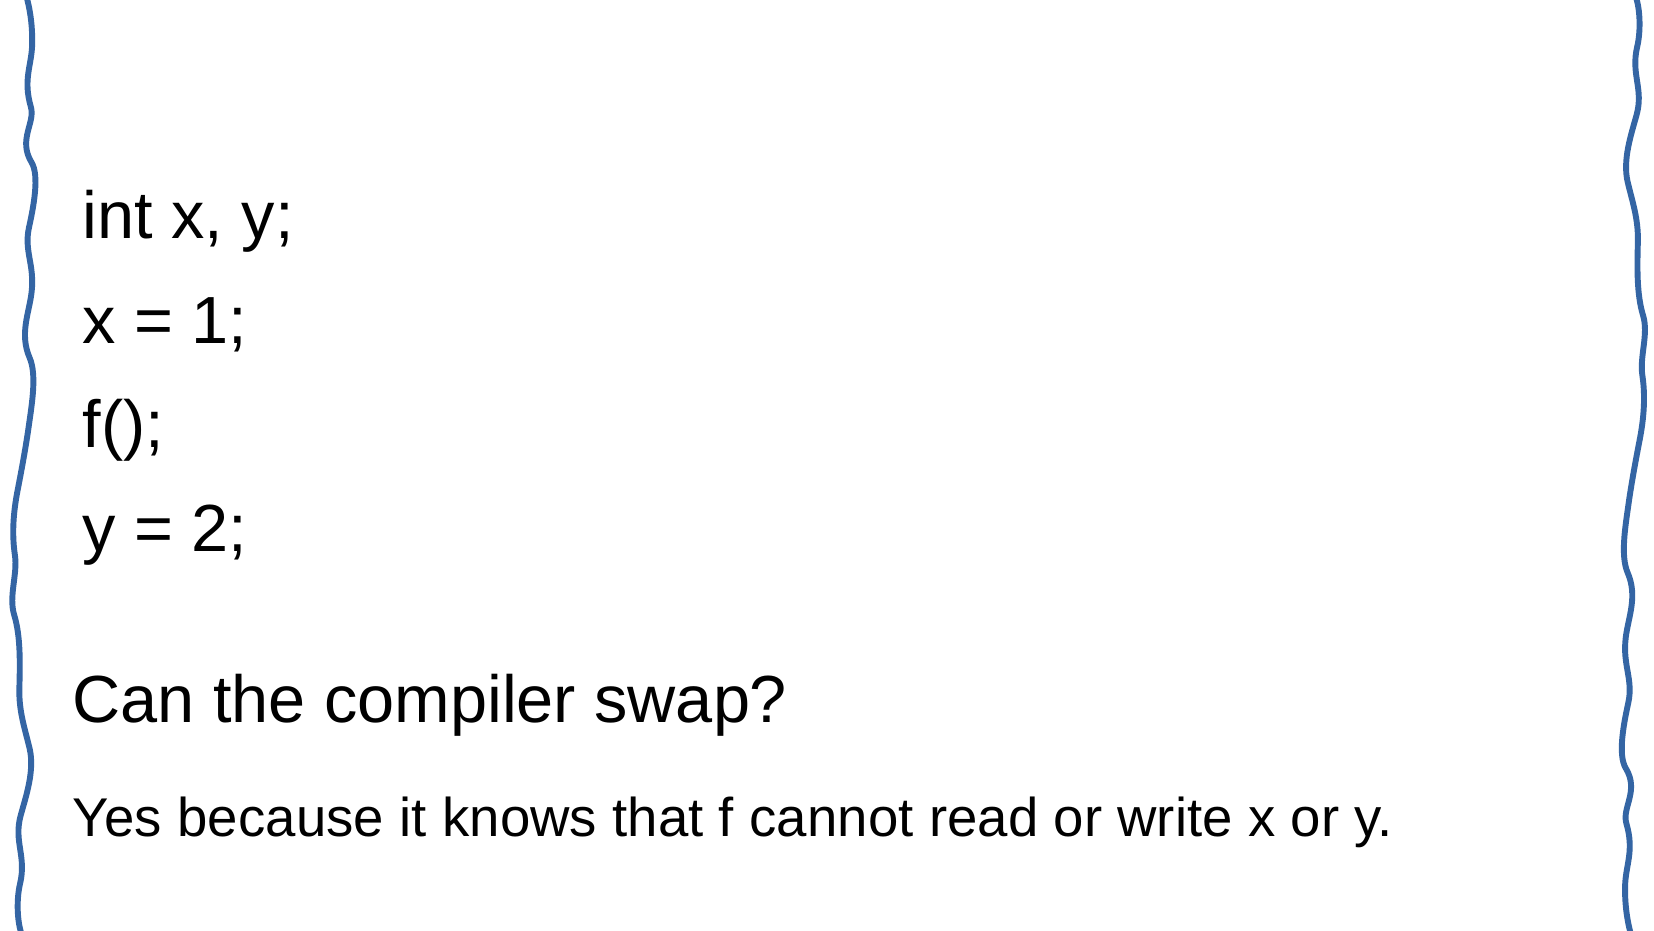

# int x, y;
x = 1;
f();
y = 2;
Can the compiler swap?
Yes because it knows that f cannot read or write x or y.